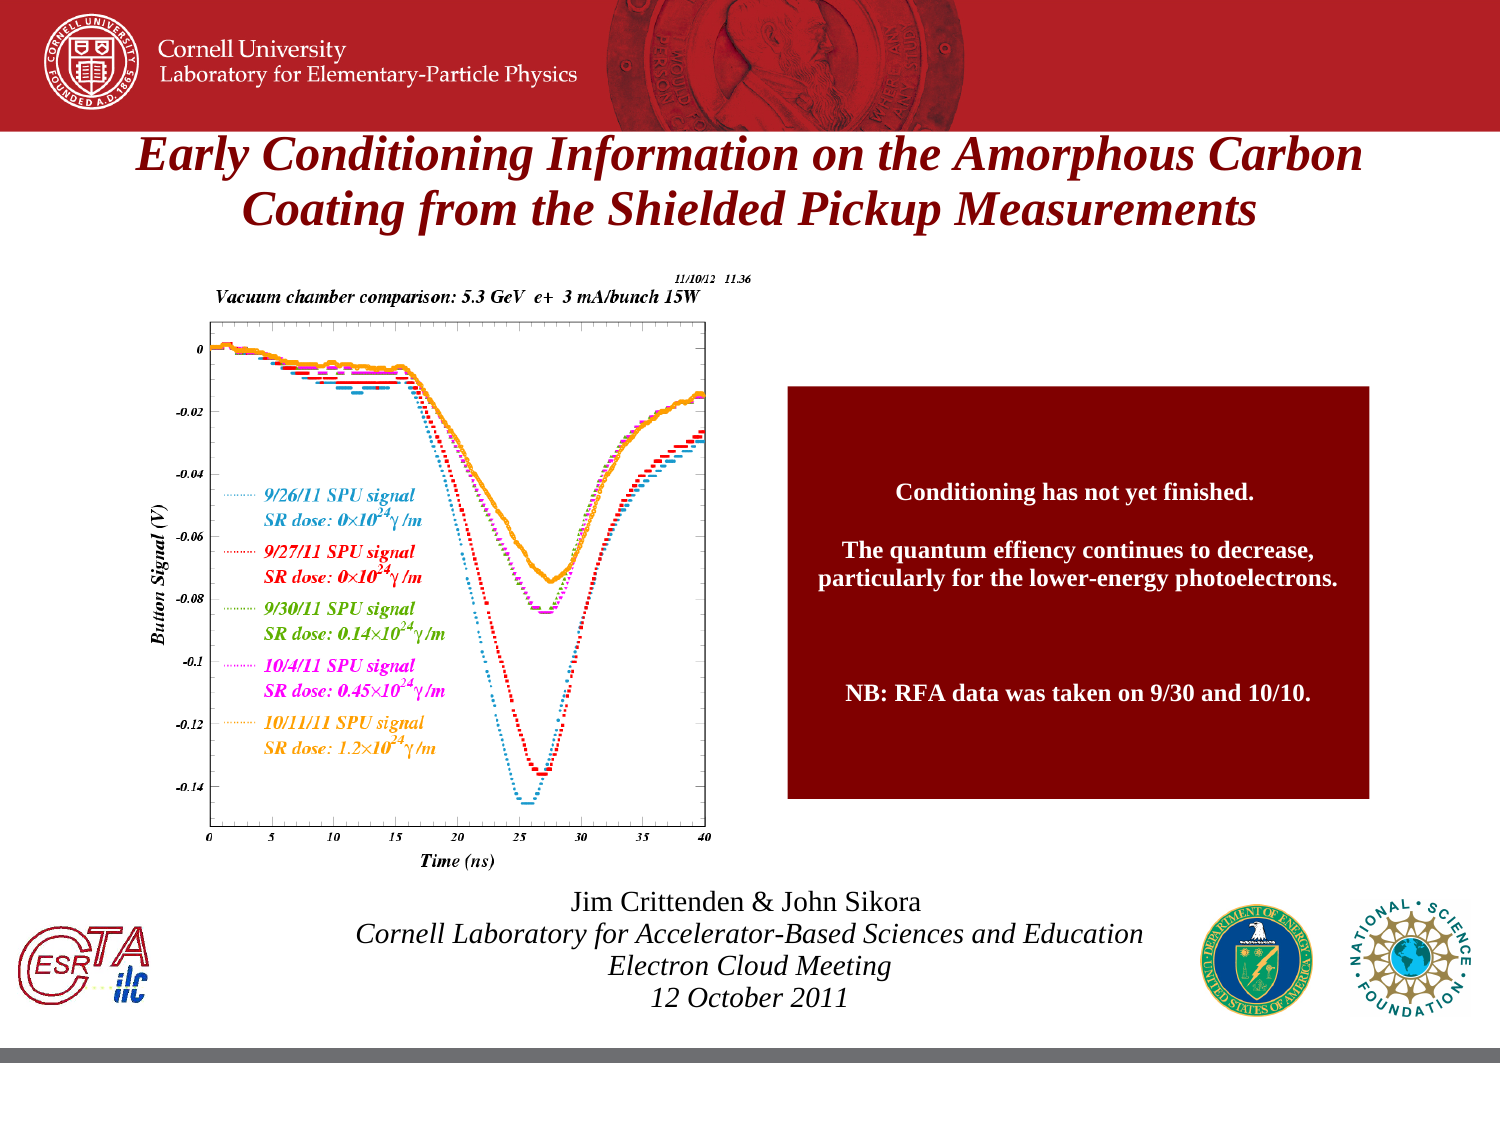

Early Conditioning Information on the Amorphous Carbon Coating from the Shielded Pickup Measurements
Conditioning has not yet finished.
The quantum effiency continues to decrease, particularly for the lower-energy photoelectrons.
NB: RFA data was taken on 9/30 and 10/10.
# Jim Crittenden & John Sikora
Cornell Laboratory for Accelerator-Based Sciences and Education
Electron Cloud Meeting
12 October 2011